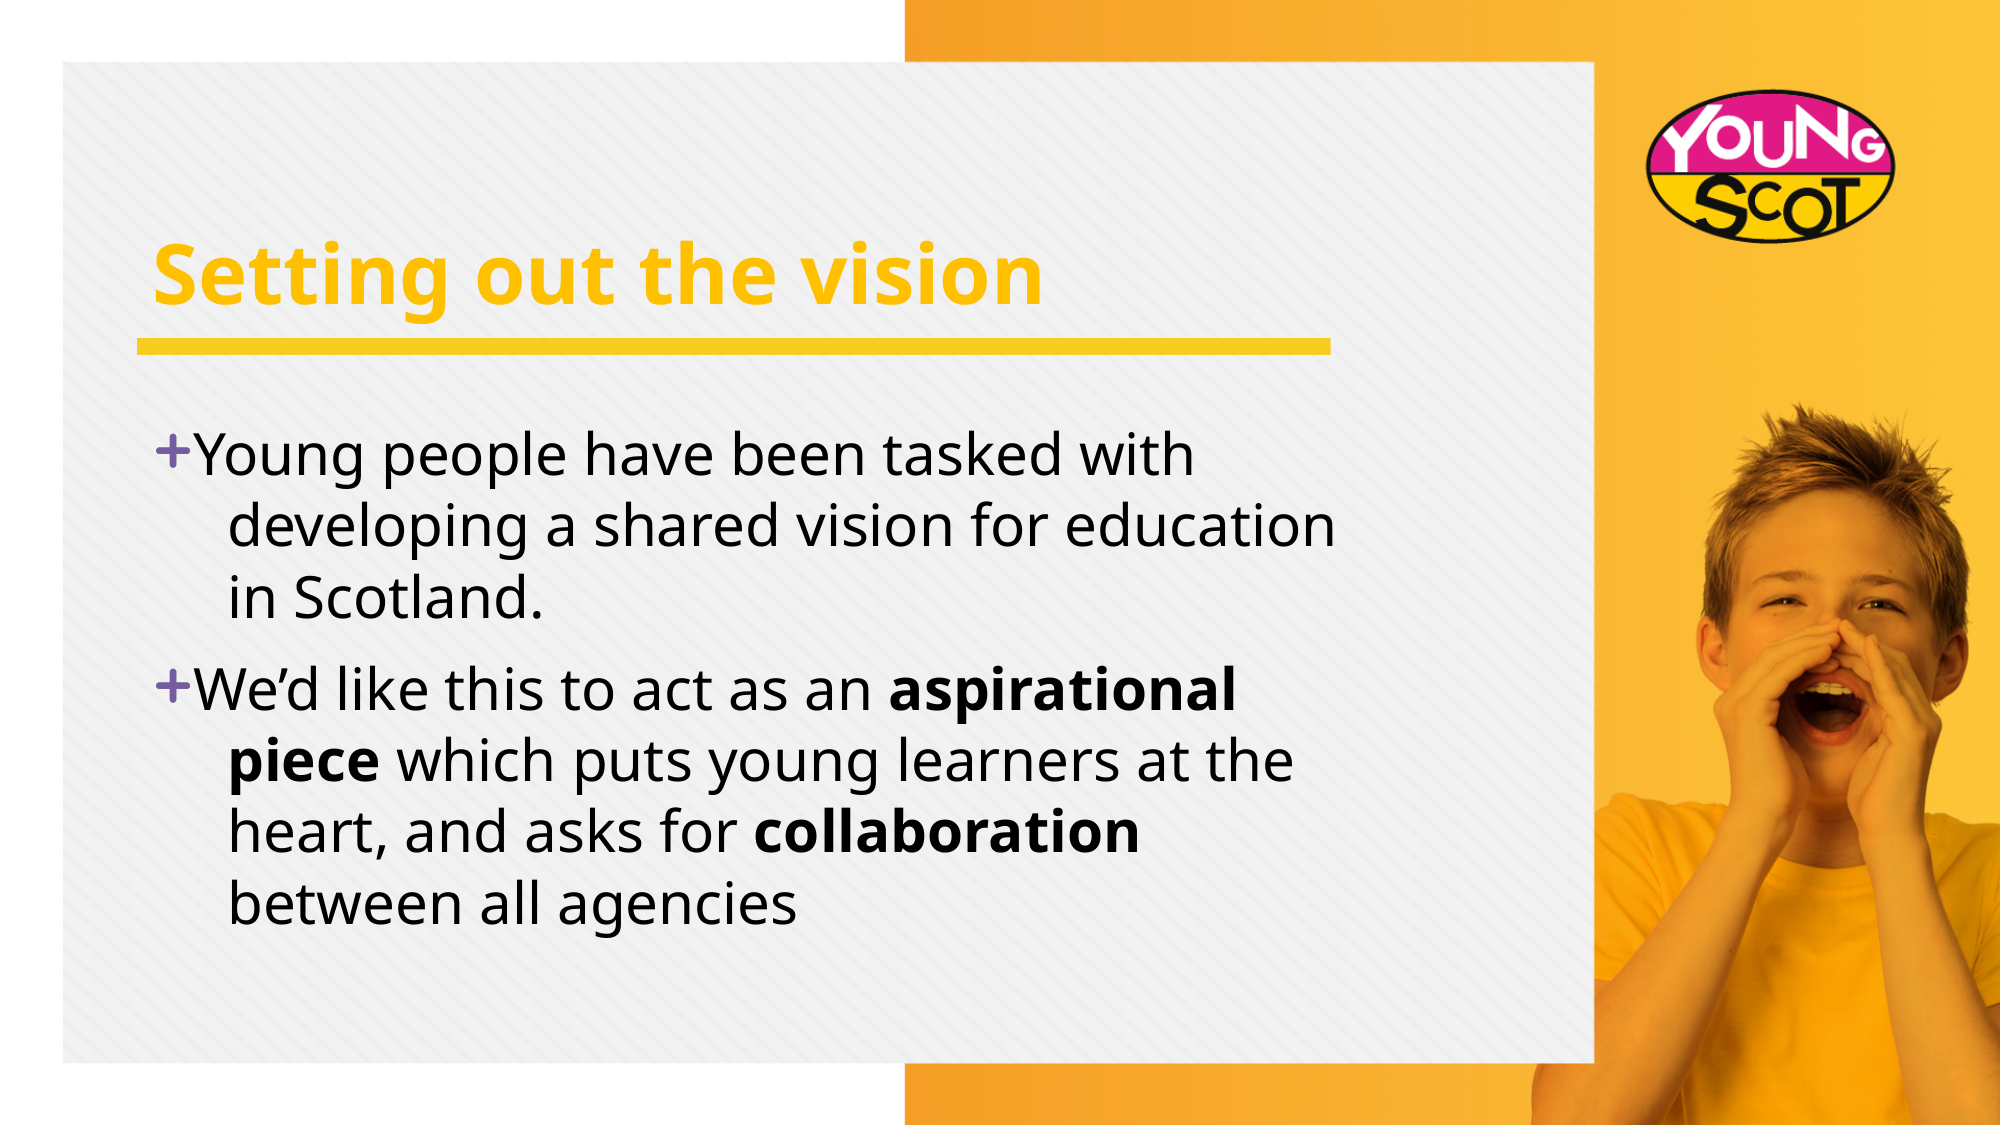

# Setting out the vision
Young people have been tasked with developing a shared vision for education in Scotland.
We’d like this to act as an aspirational piece which puts young learners at the heart, and asks for collaboration between all agencies